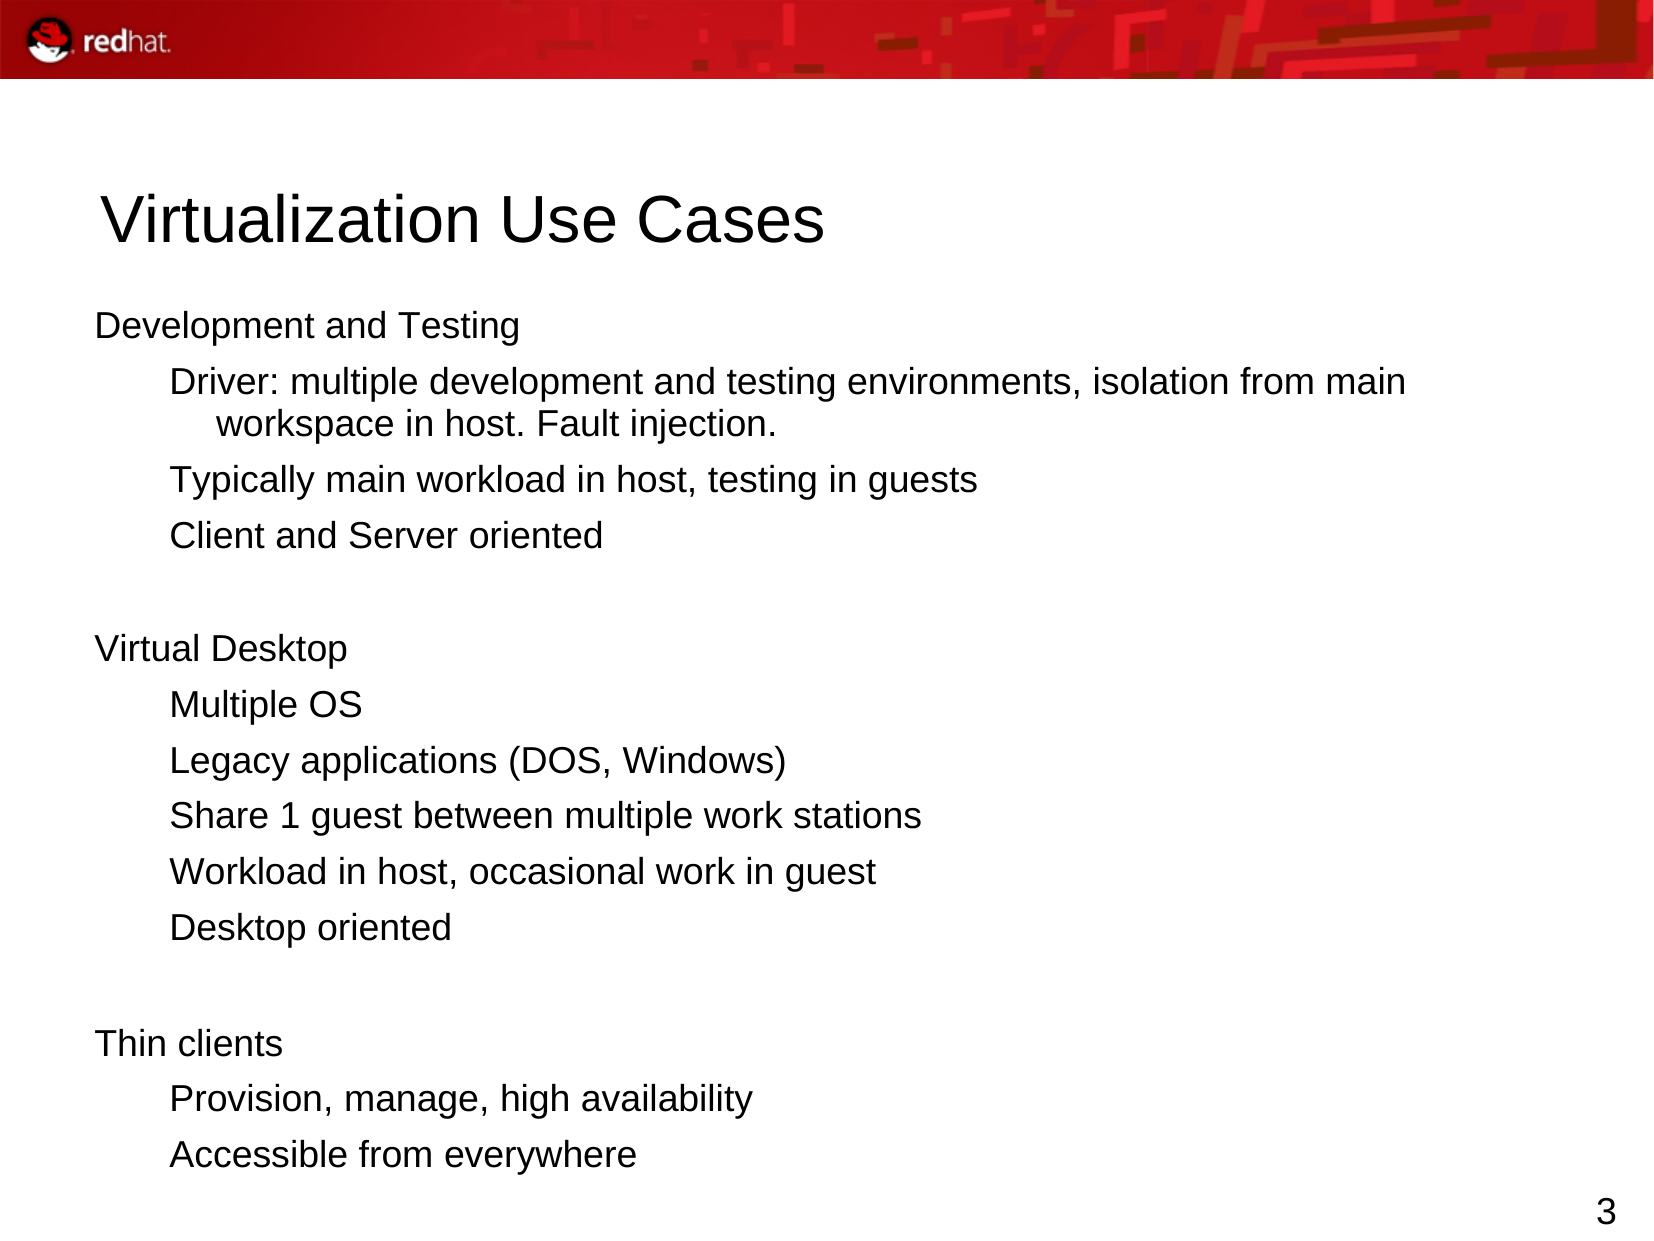

# Virtualization Use Cases
Development and Testing
Driver: multiple development and testing environments, isolation from main workspace in host. Fault injection.
Typically main workload in host, testing in guests
Client and Server oriented
Virtual Desktop
Multiple OS
Legacy applications (DOS, Windows)
Share 1 guest between multiple work stations
Workload in host, occasional work in guest
Desktop oriented
Thin clients
Provision, manage, high availability
Accessible from everywhere